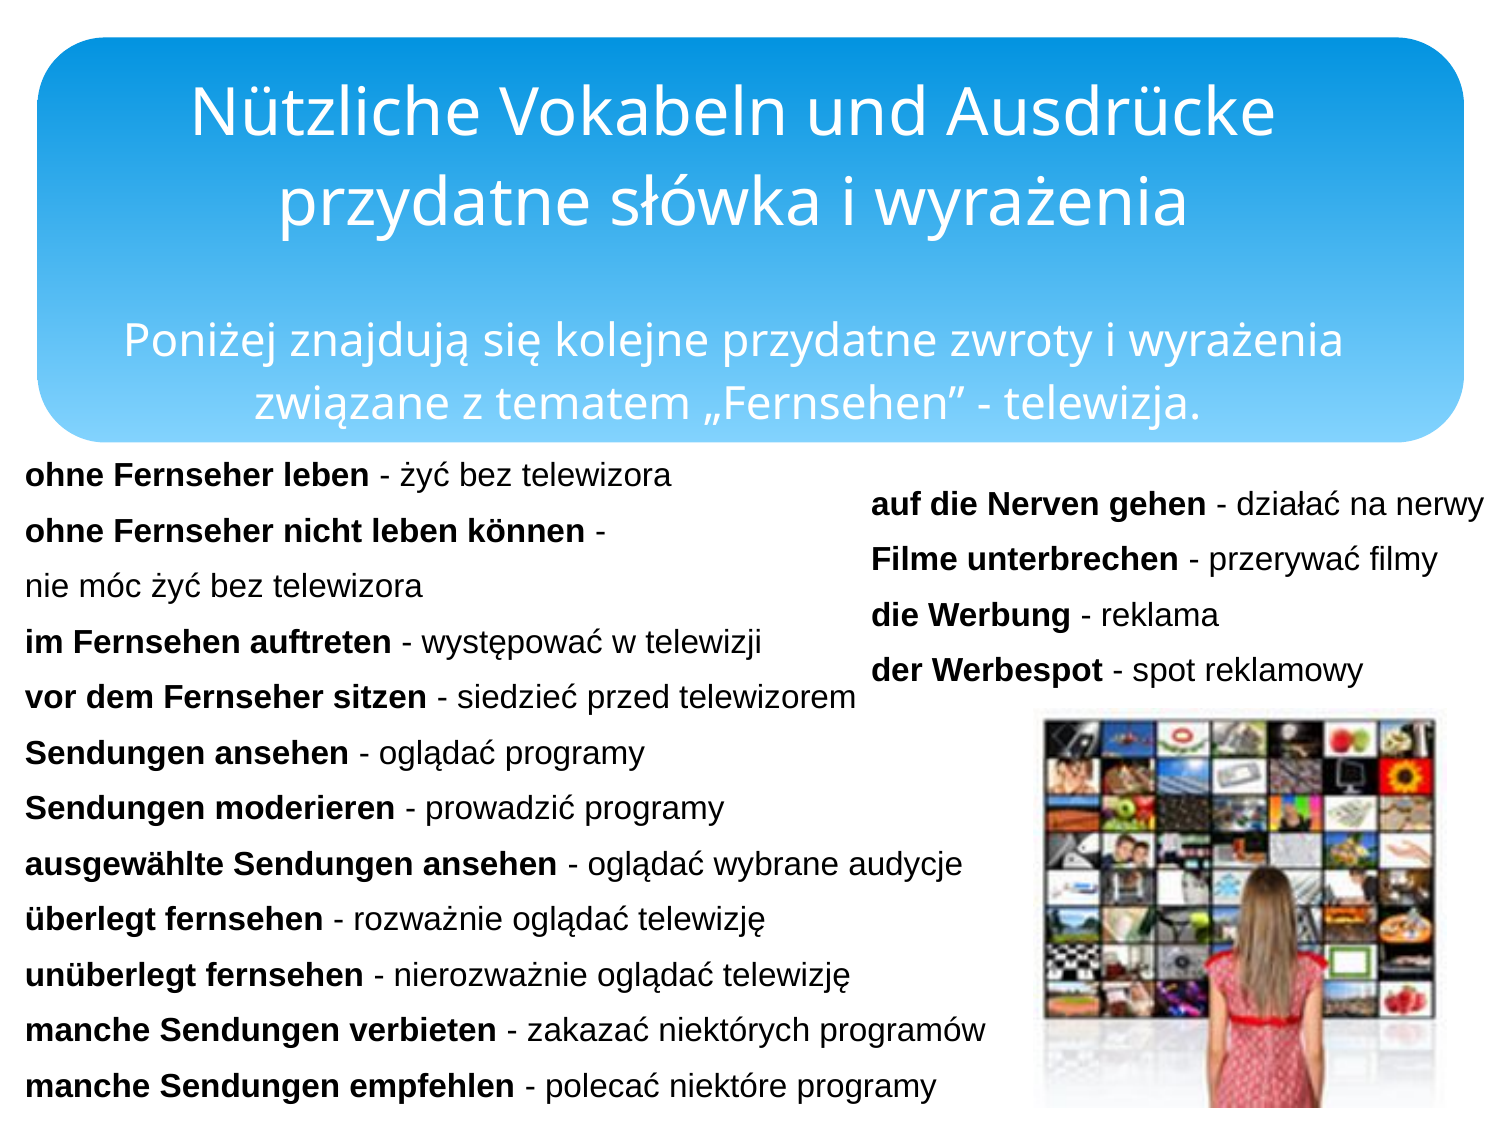

# Nützliche Vokabeln und Ausdrücke przydatne słówka i wyrażenia Poniżej znajdują się kolejne przydatne zwroty i wyrażenia związane z tematem „Fernsehen” - telewizja.
ohne Fernseher leben - żyć bez telewizora
ohne Fernseher nicht leben können -
nie móc żyć bez telewizora
im Fernsehen auftreten - występować w telewizji
vor dem Fernseher sitzen - siedzieć przed telewizorem
Sendungen ansehen - oglądać programy
Sendungen moderieren - prowadzić programy
ausgewählte Sendungen ansehen - oglądać wybrane audycje
überlegt fernsehen - rozważnie oglądać telewizję
unüberlegt fernsehen - nierozważnie oglądać telewizję
manche Sendungen verbieten - zakazać niektórych programów
manche Sendungen empfehlen - polecać niektóre programy
auf die Nerven gehen - działać na nerwy
Filme unterbrechen - przerywać filmy
die Werbung - reklama
der Werbespot - spot reklamowy